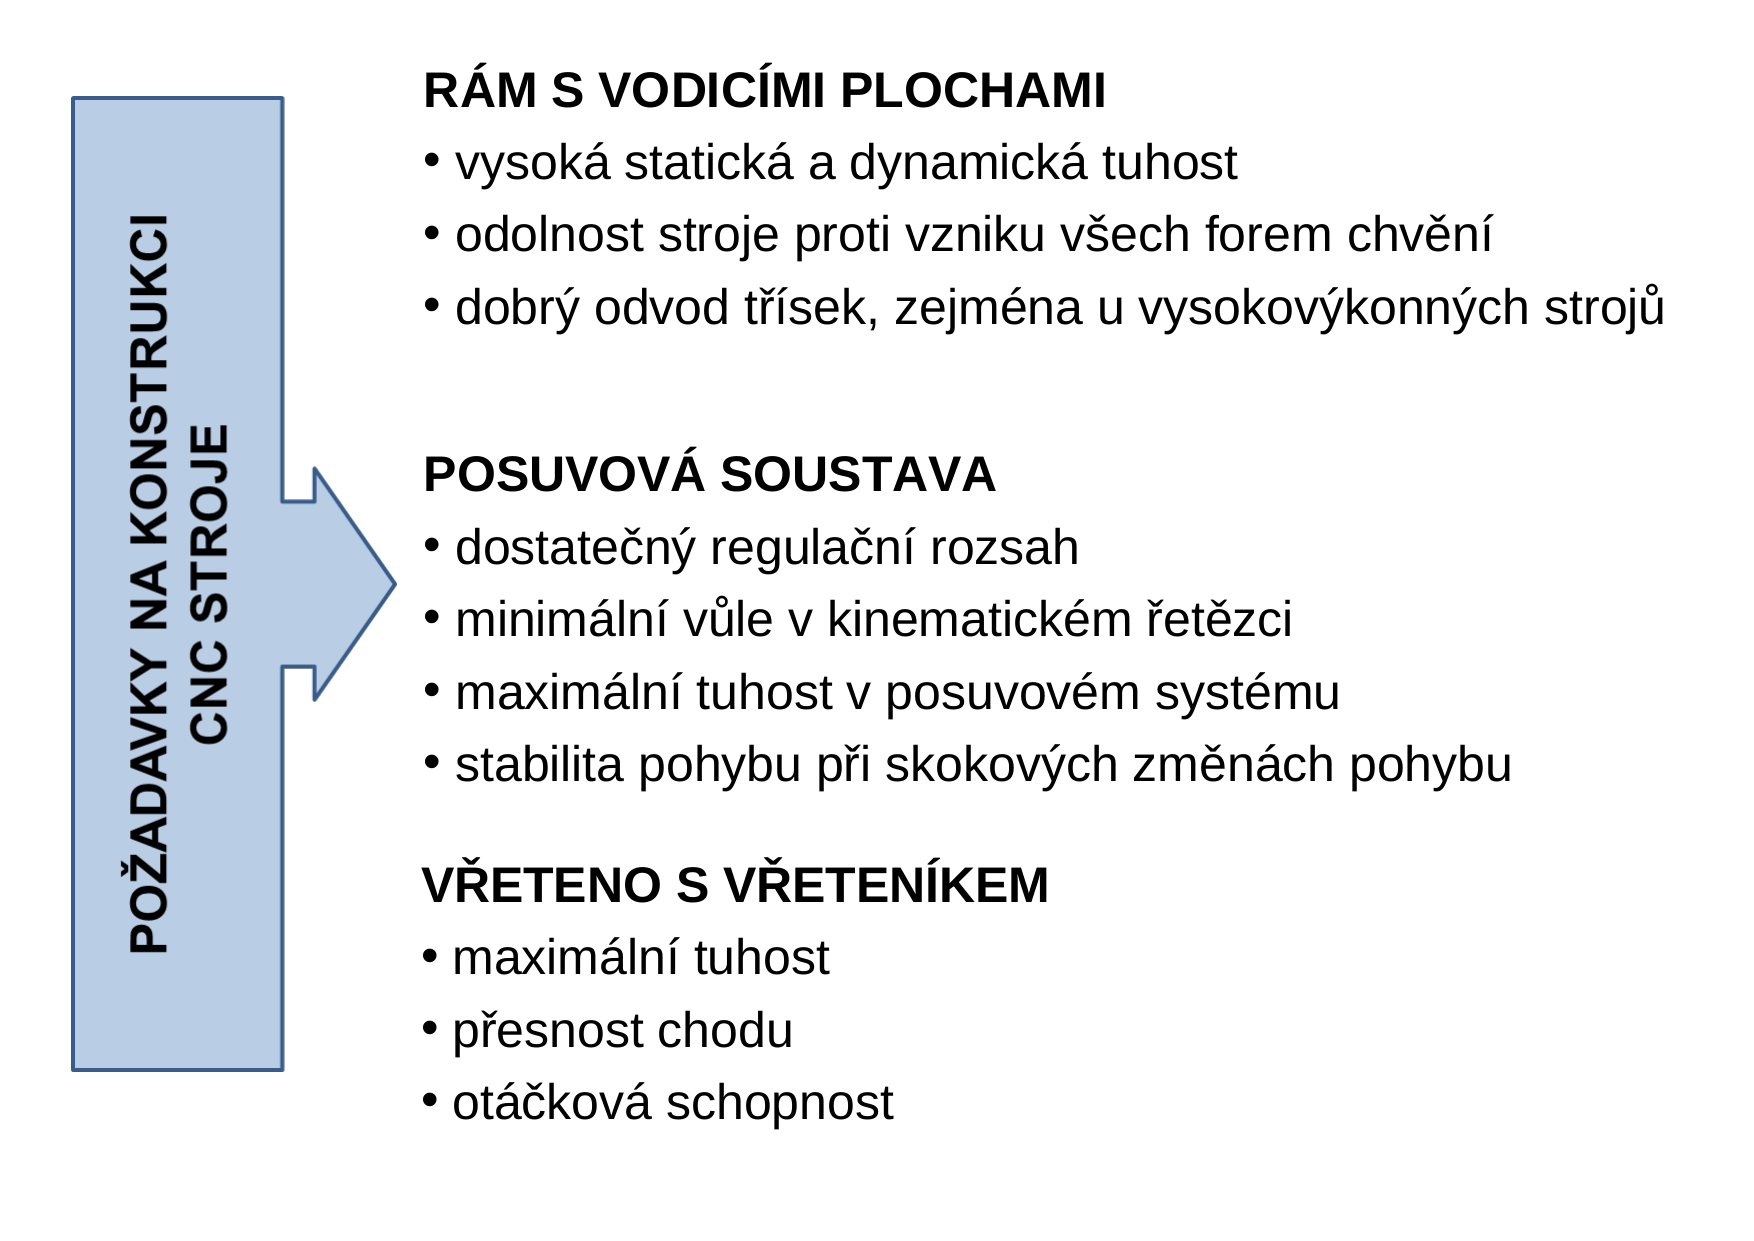

RÁM S VODICÍMI PLOCHAMI
 vysoká statická a dynamická tuhost
 odolnost stroje proti vzniku všech forem chvění
 dobrý odvod třísek, zejména u vysokovýkonných strojů
POSUVOVÁ SOUSTAVA
 dostatečný regulační rozsah
 minimální vůle v kinematickém řetězci
 maximální tuhost v posuvovém systému
 stabilita pohybu při skokových změnách pohybu
VŘETENO S VŘETENÍKEM
 maximální tuhost
 přesnost chodu
 otáčková schopnost